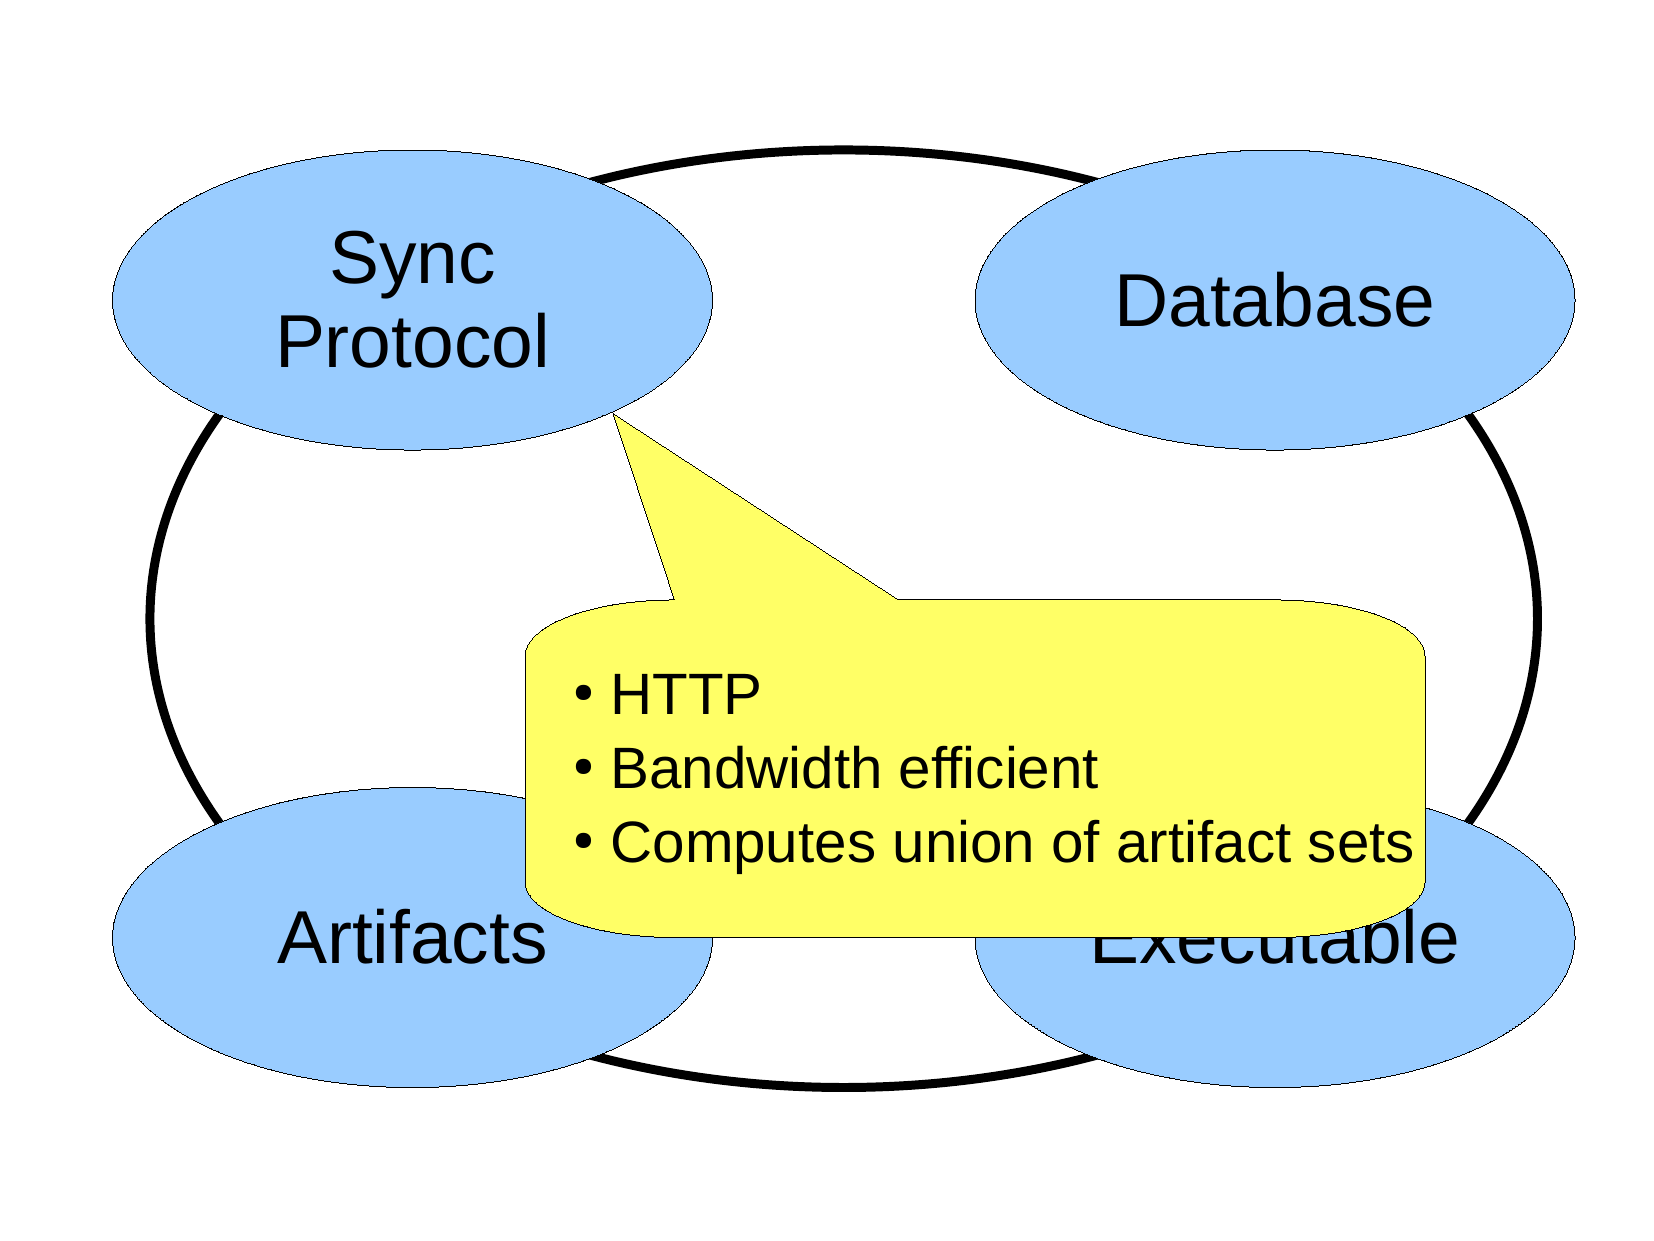

Sync
Protocol
Database
HTTP
Bandwidth efficient
Computes union of artifact sets
Artifacts
Executable